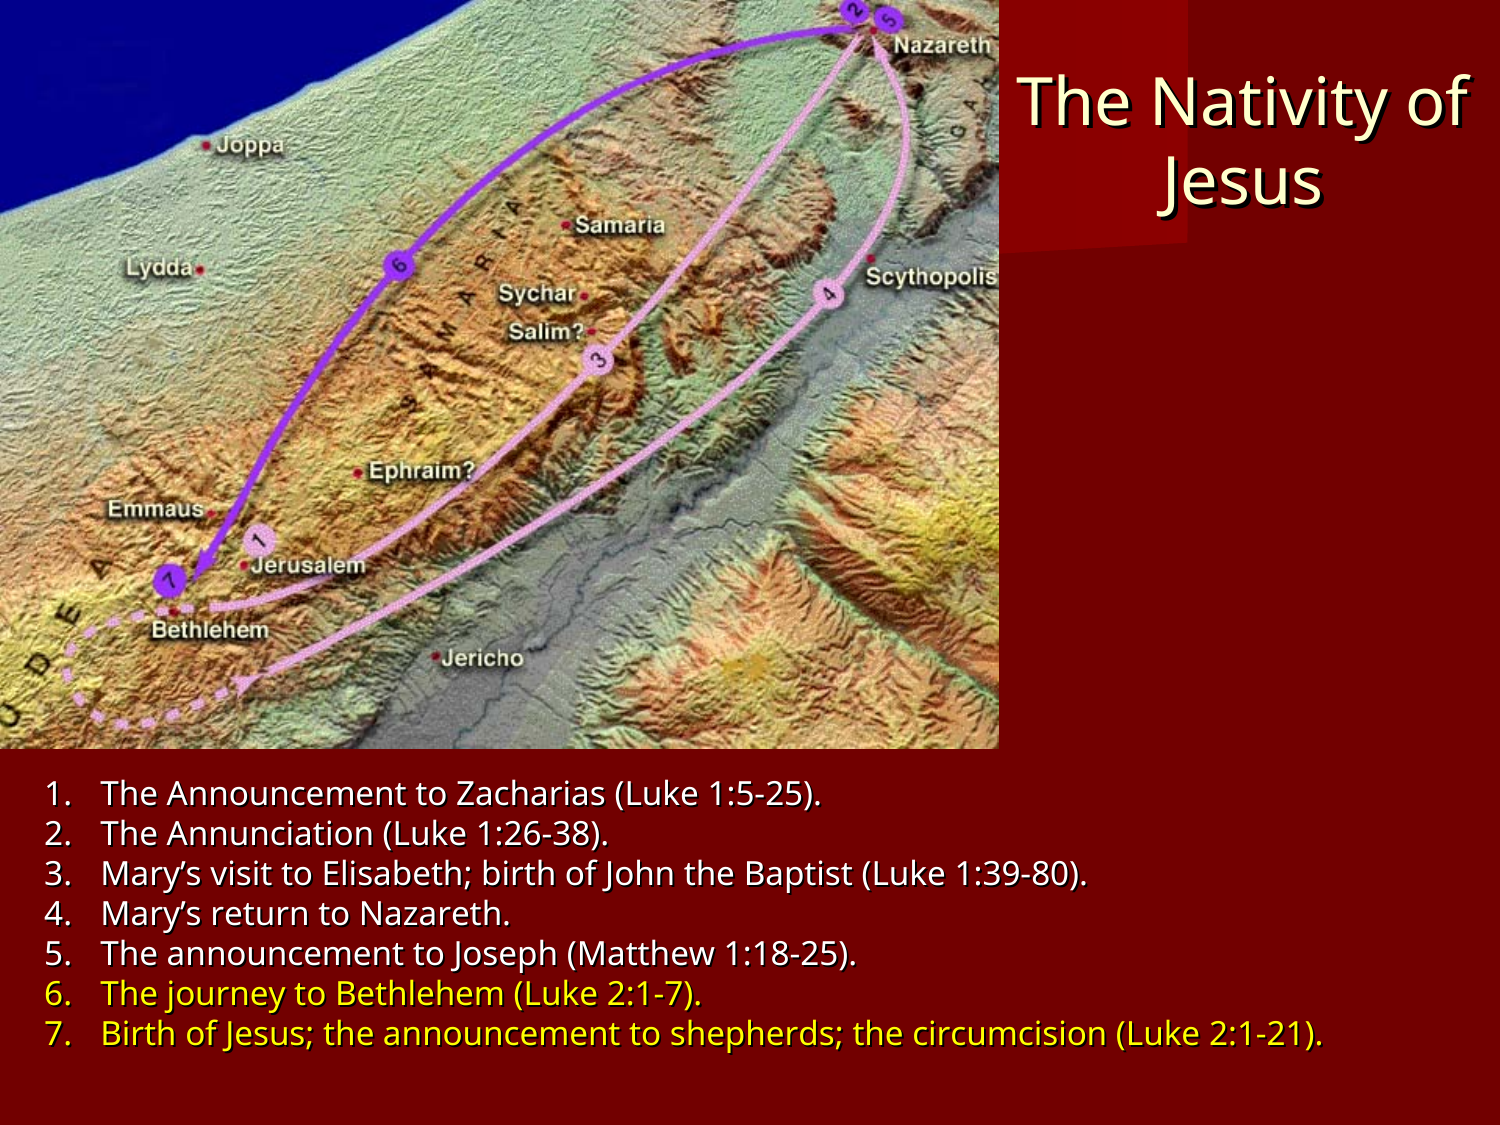

# The Nativity of Jesus
The Announcement to Zacharias (Luke 1:5-25).
The Annunciation (Luke 1:26-38).
Mary’s visit to Elisabeth; birth of John the Baptist (Luke 1:39-80).
Mary’s return to Nazareth.
The announcement to Joseph (Matthew 1:18-25).
The journey to Bethlehem (Luke 2:1-7).
Birth of Jesus; the announcement to shepherds; the circumcision (Luke 2:1-21).